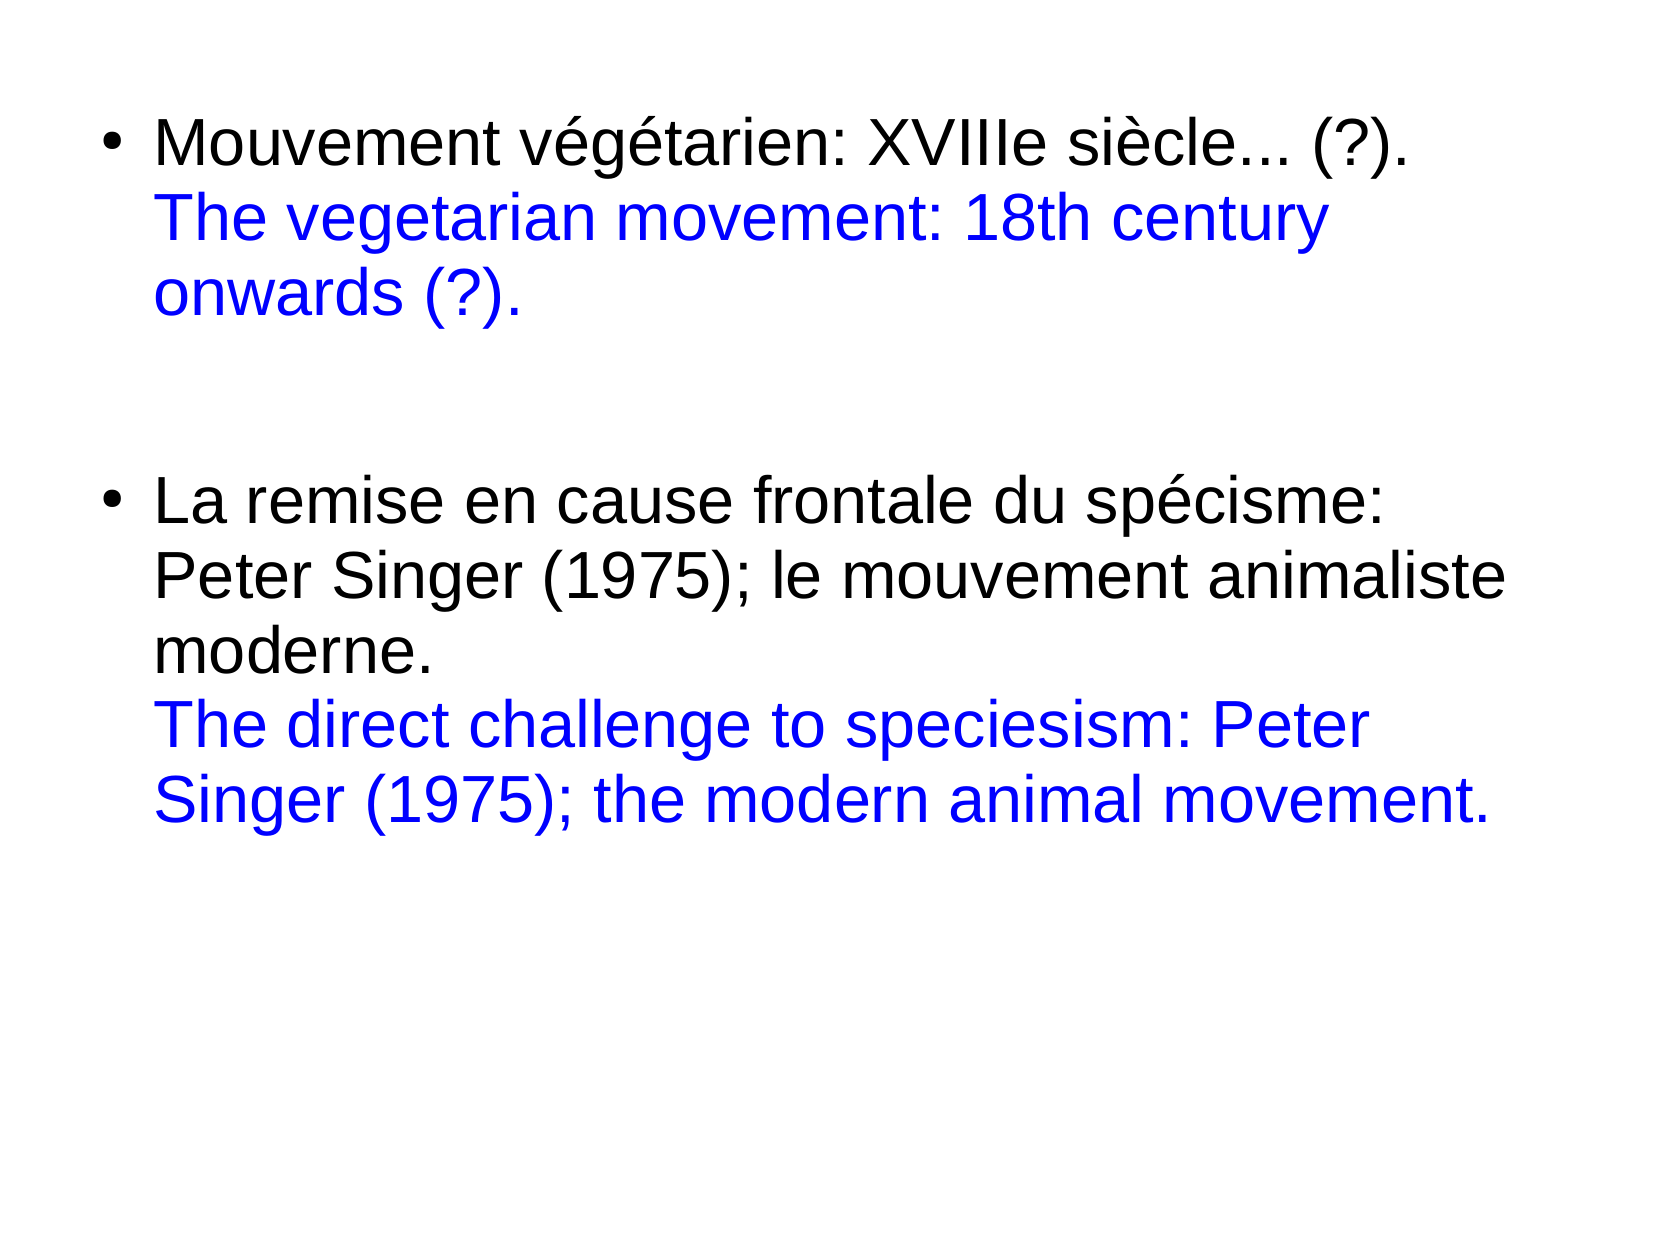

# Mouvement végétarien: XVIIIe siècle... (?). The vegetarian movement: 18th century onwards (?).
La remise en cause frontale du spécisme: Peter Singer (1975); le mouvement animaliste moderne.
The direct challenge to speciesism: Peter Singer (1975); the modern animal movement.